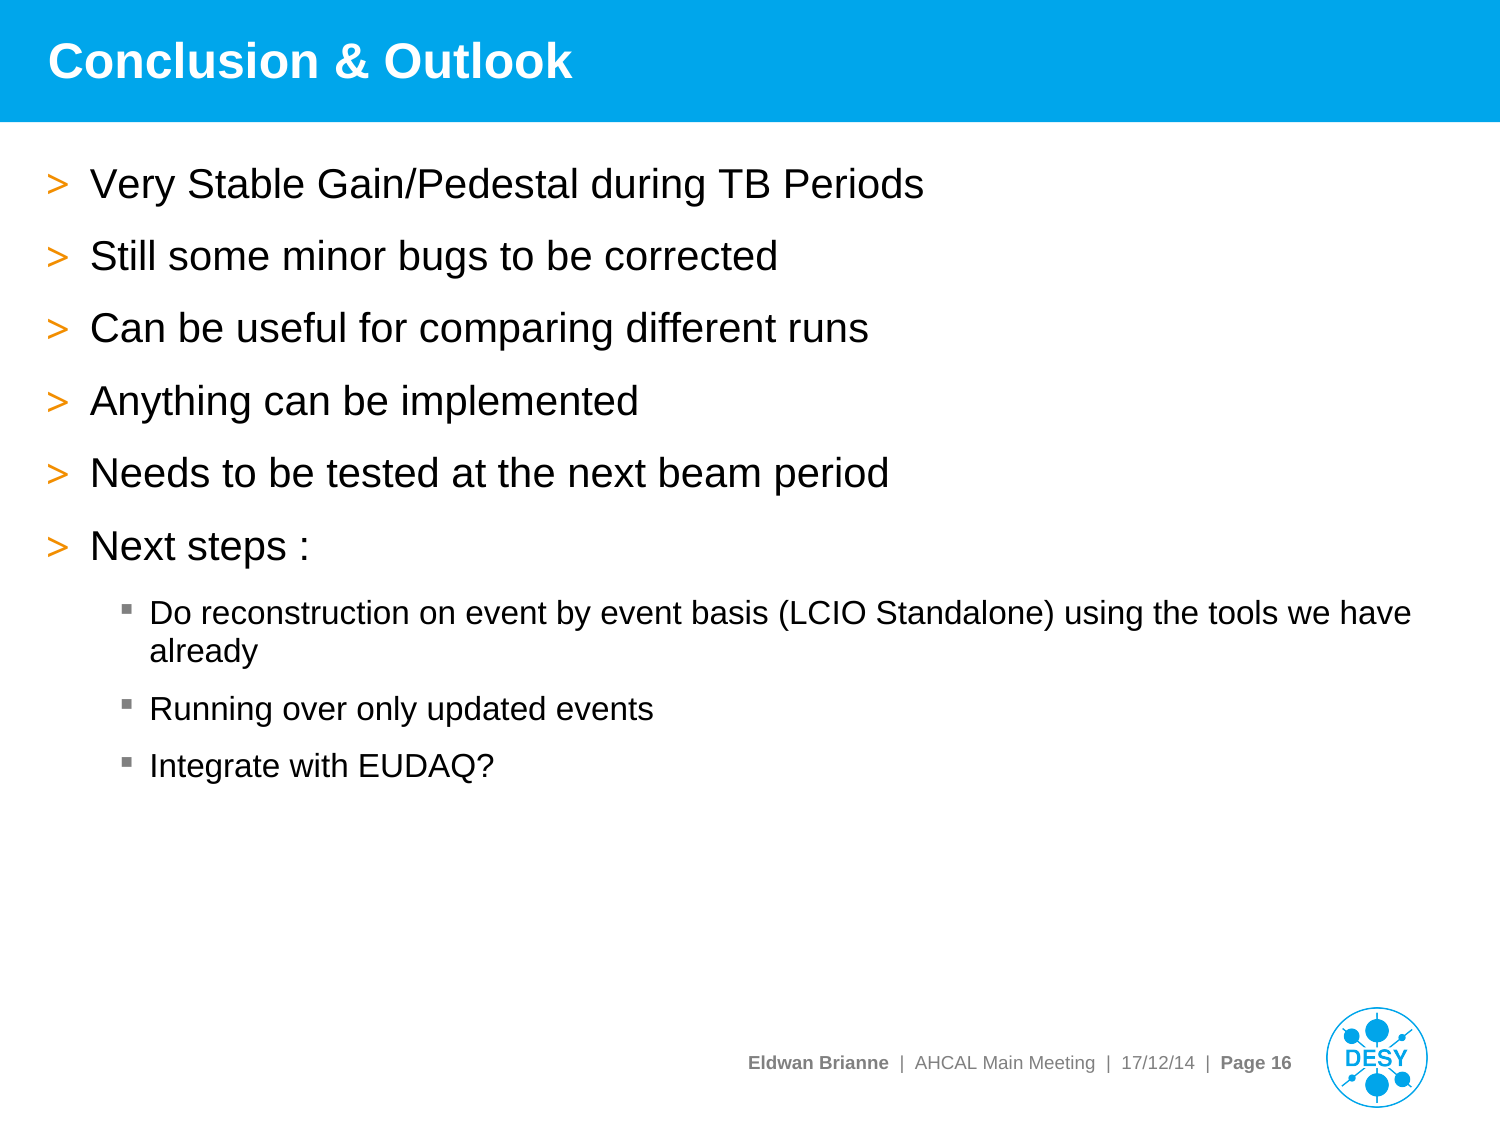

# Conclusion & Outlook
Very Stable Gain/Pedestal during TB Periods
Still some minor bugs to be corrected
Can be useful for comparing different runs
Anything can be implemented
Needs to be tested at the next beam period
Next steps :
Do reconstruction on event by event basis (LCIO Standalone) using the tools we have already
Running over only updated events
Integrate with EUDAQ?